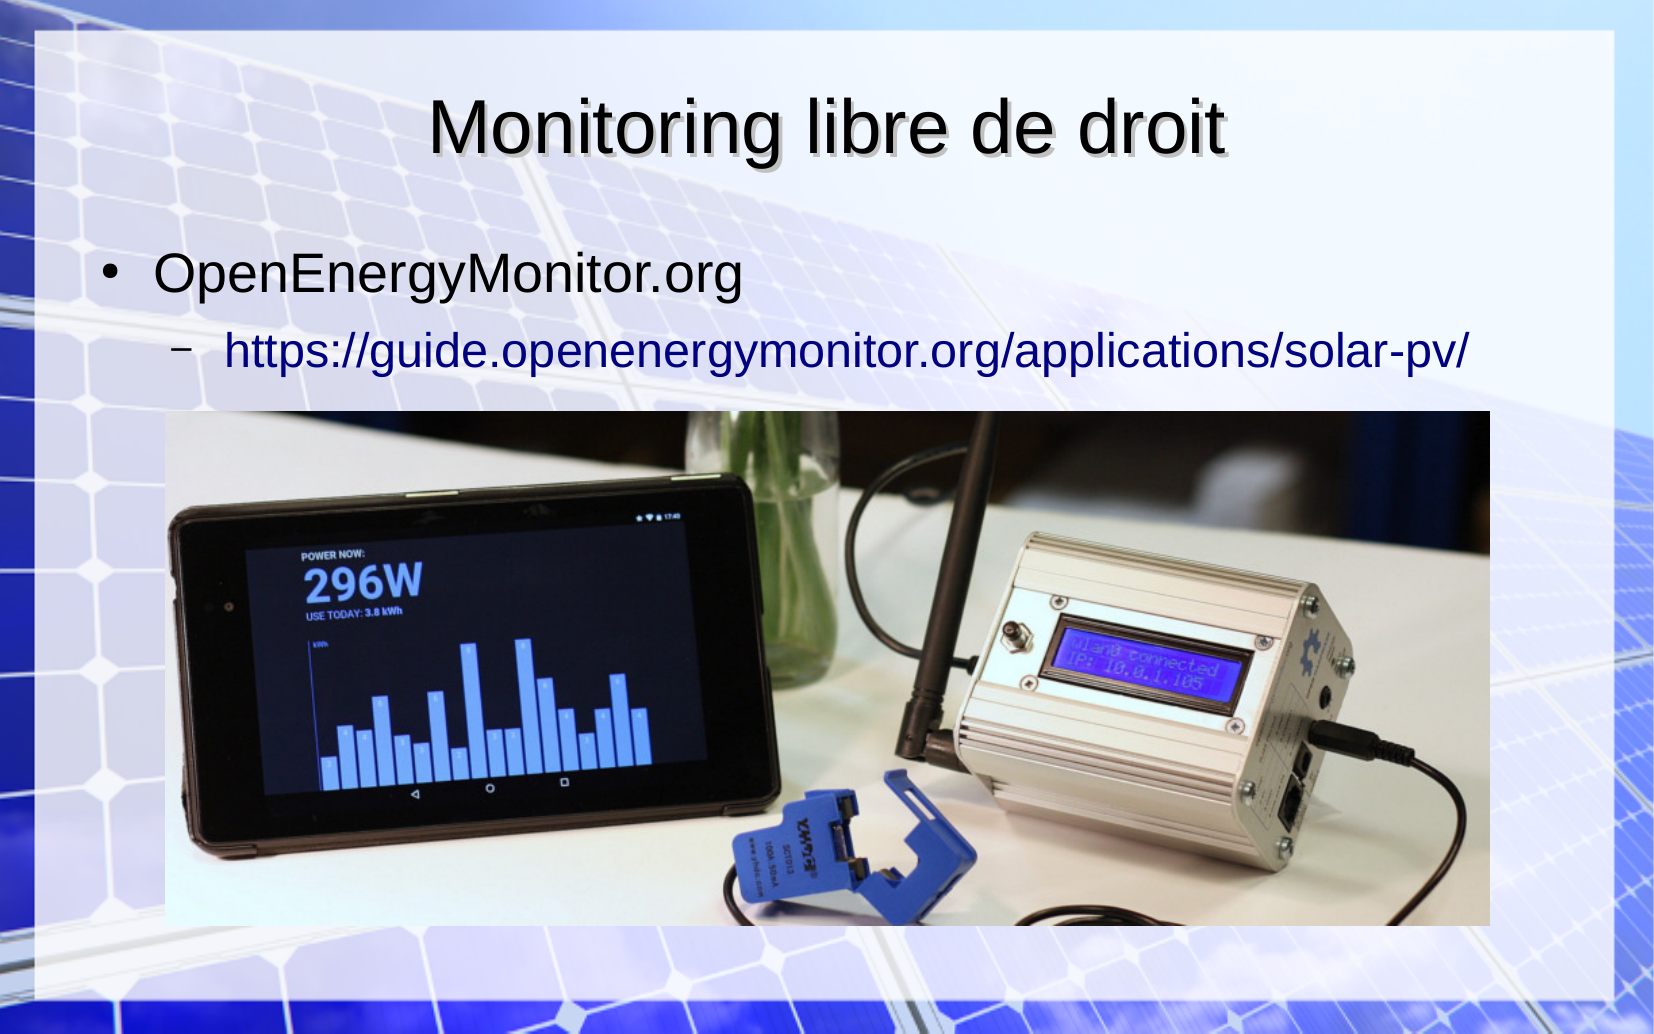

# Monitoring libre de droit
OpenEnergyMonitor.org
https://guide.openenergymonitor.org/applications/solar-pv/